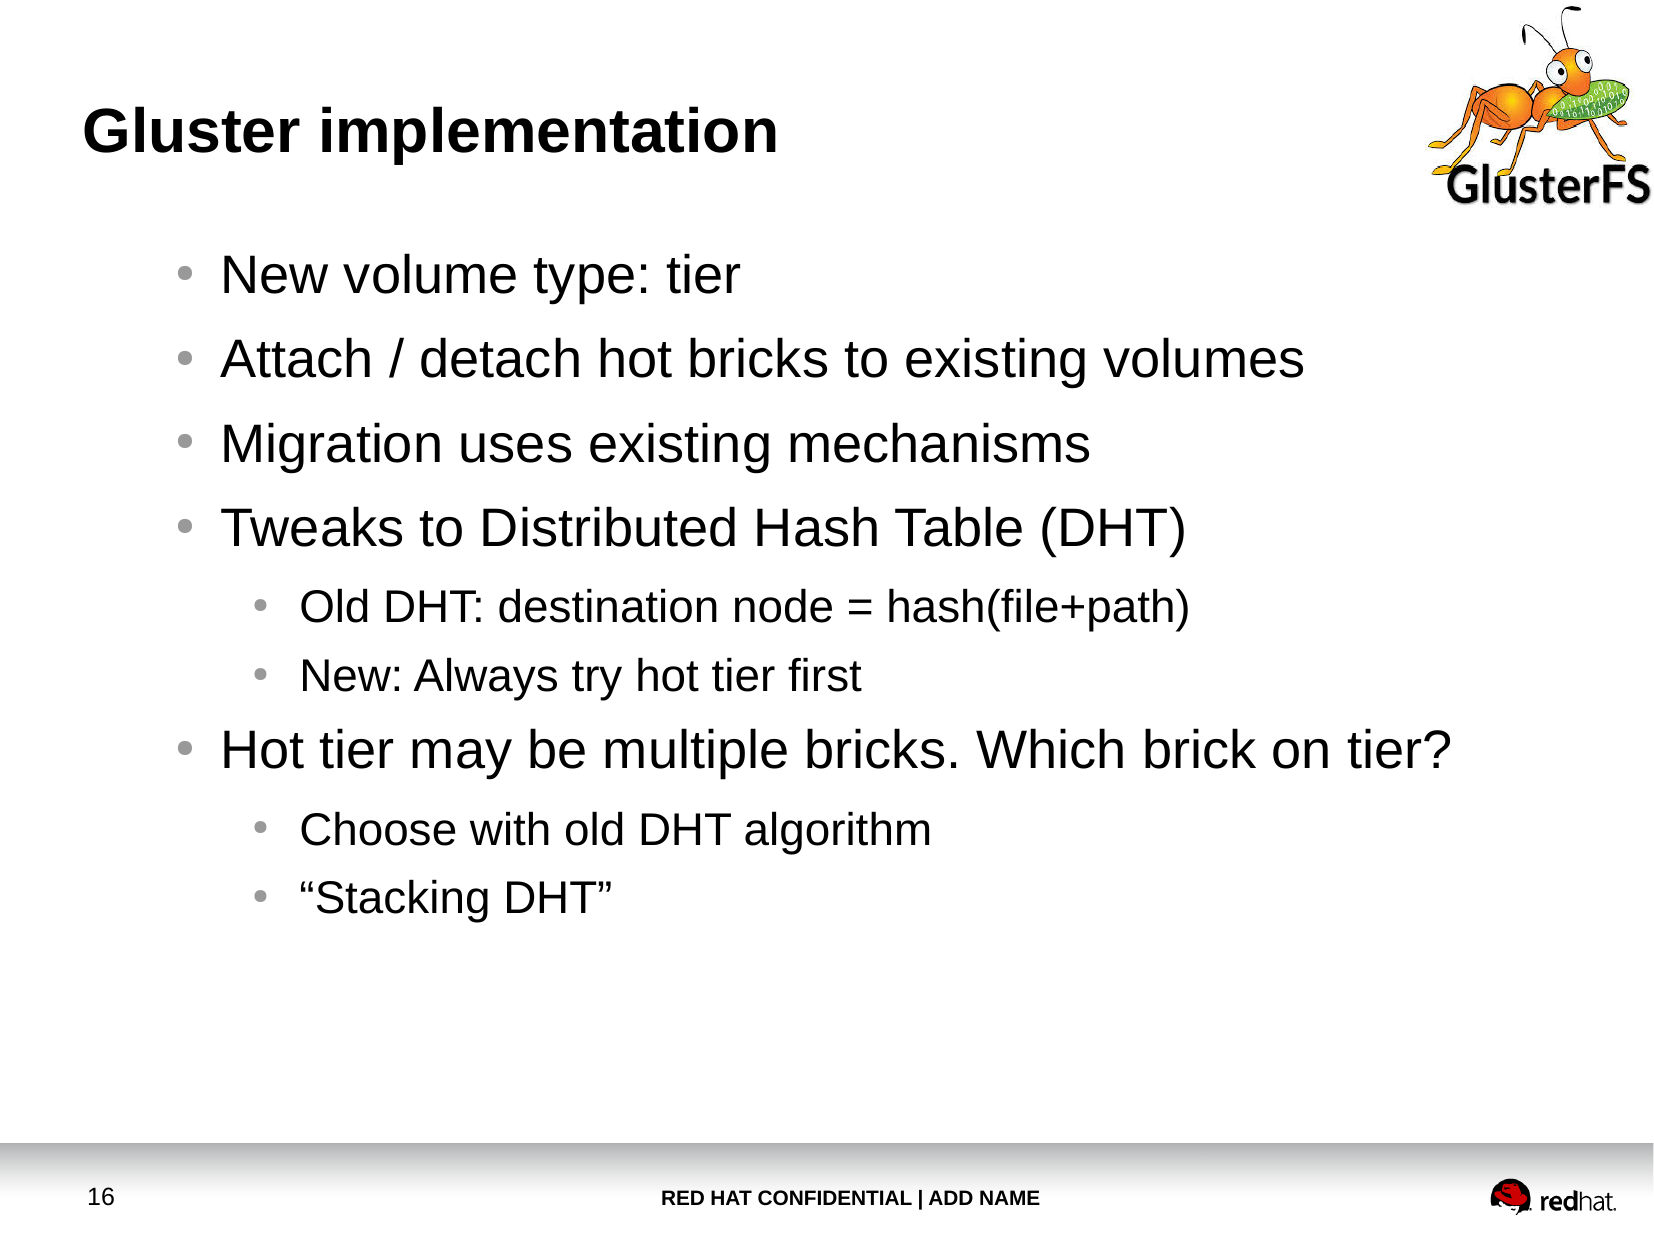

# Gluster implementation
New volume type: tier
Attach / detach hot bricks to existing volumes
Migration uses existing mechanisms
Tweaks to Distributed Hash Table (DHT)
Old DHT: destination node = hash(file+path)
New: Always try hot tier first
Hot tier may be multiple bricks. Which brick on tier?
Choose with old DHT algorithm
“Stacking DHT”